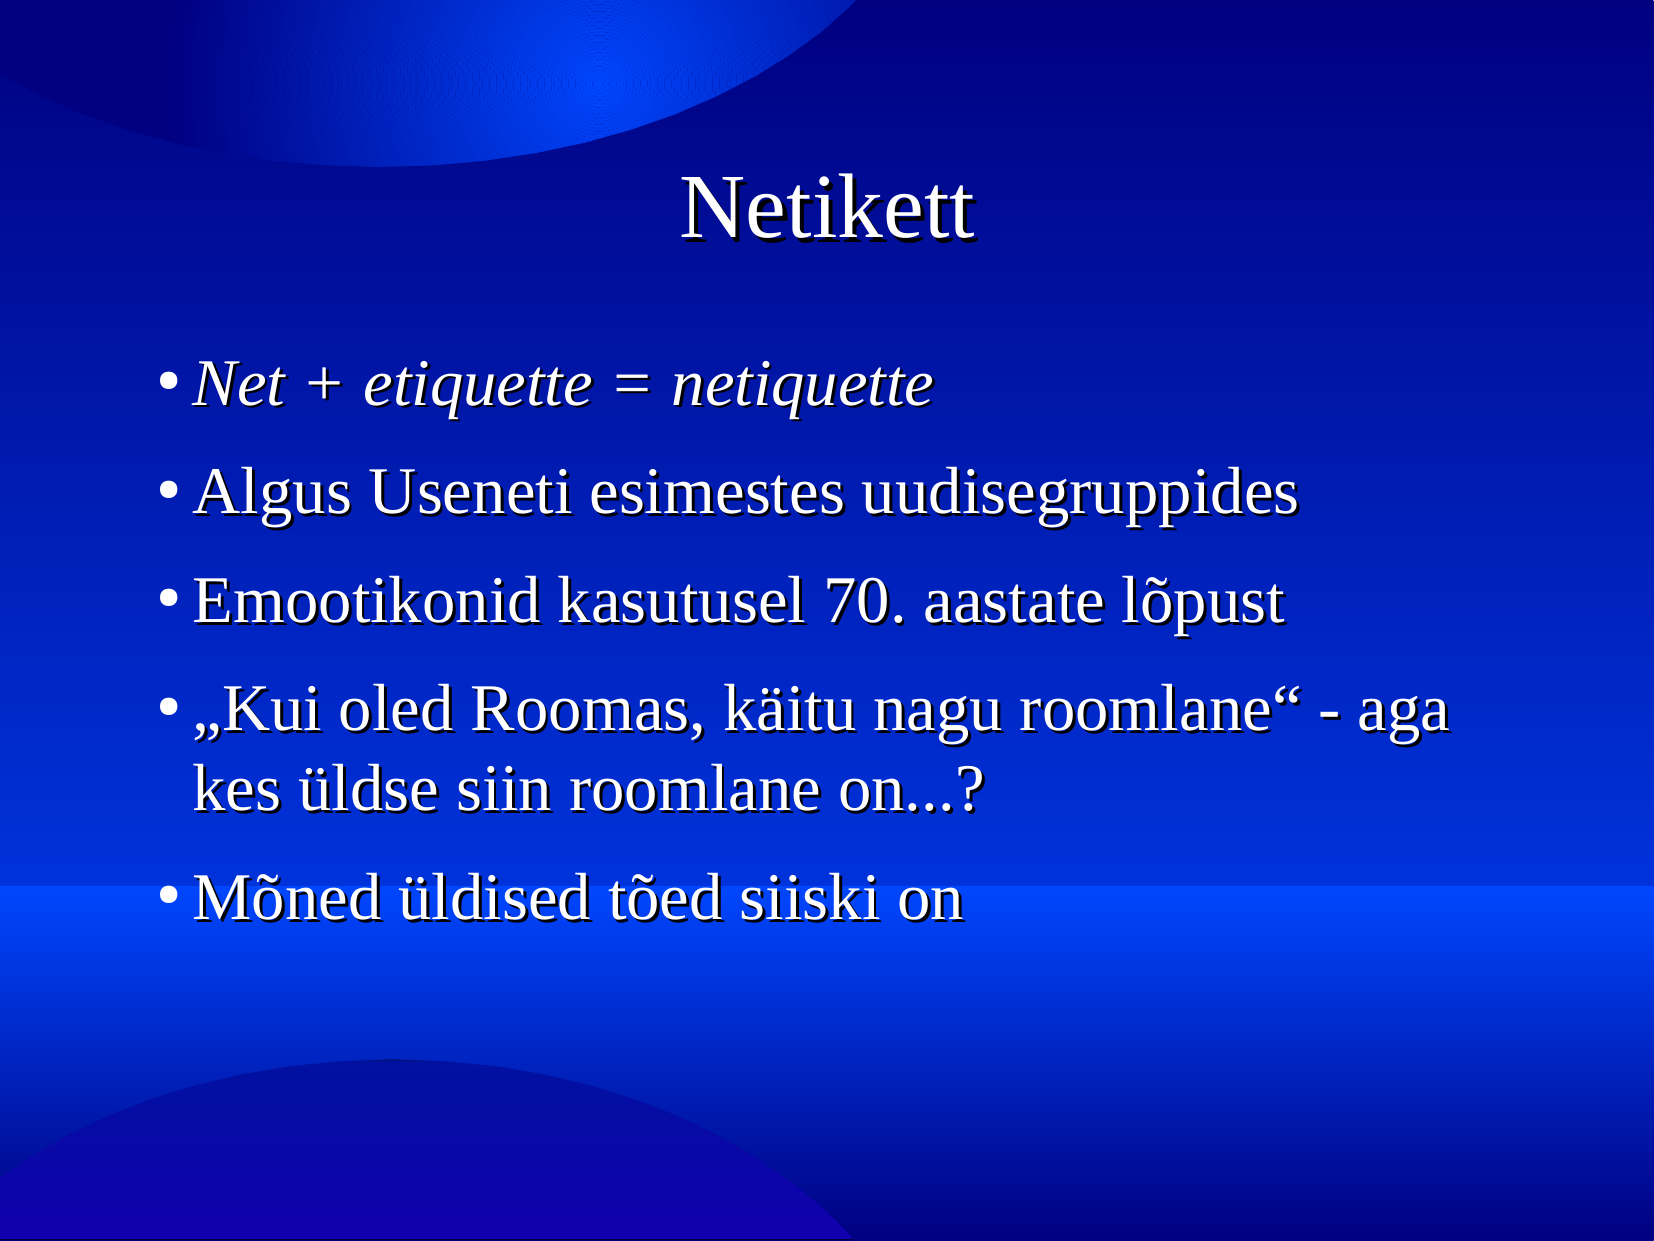

# Netikett
Net + etiquette = netiquette
Algus Useneti esimestes uudisegruppides
Emootikonid kasutusel 70. aastate lõpust
„Kui oled Roomas, käitu nagu roomlane“ - aga kes üldse siin roomlane on...?
Mõned üldised tõed siiski on